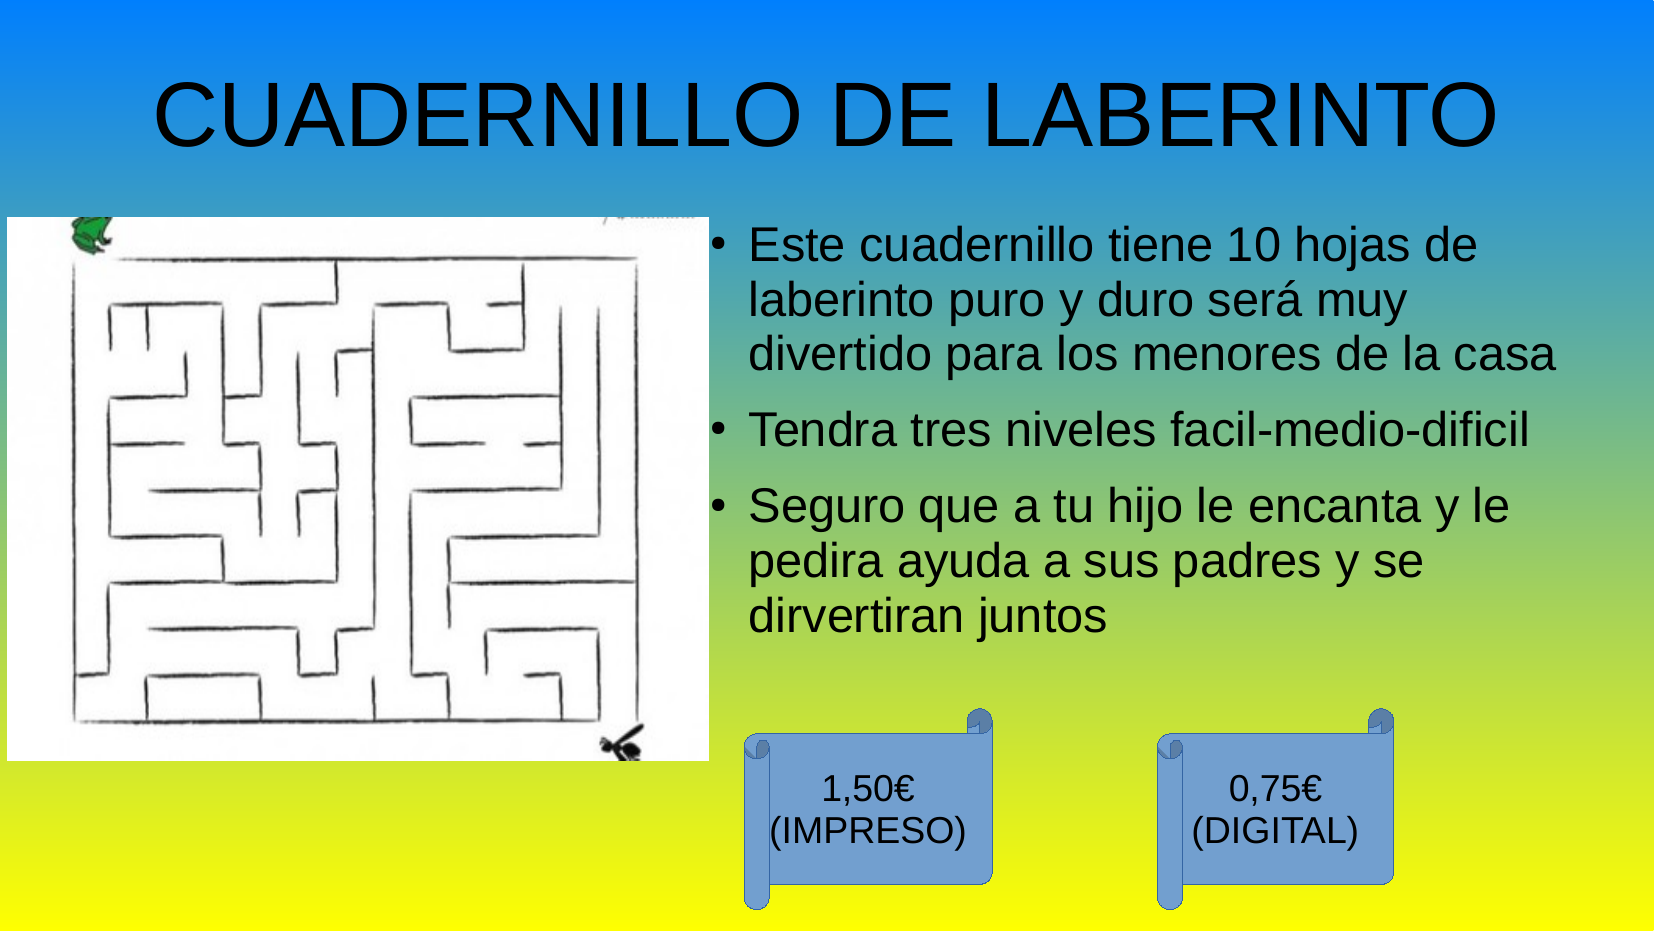

# CUADERNILLO DE LABERINTO
Este cuadernillo tiene 10 hojas de laberinto puro y duro será muy divertido para los menores de la casa
Tendra tres niveles facil-medio-dificil
Seguro que a tu hijo le encanta y le pedira ayuda a sus padres y se dirvertiran juntos
1,50€
(IMPRESO)
0,75€
(DIGITAL)